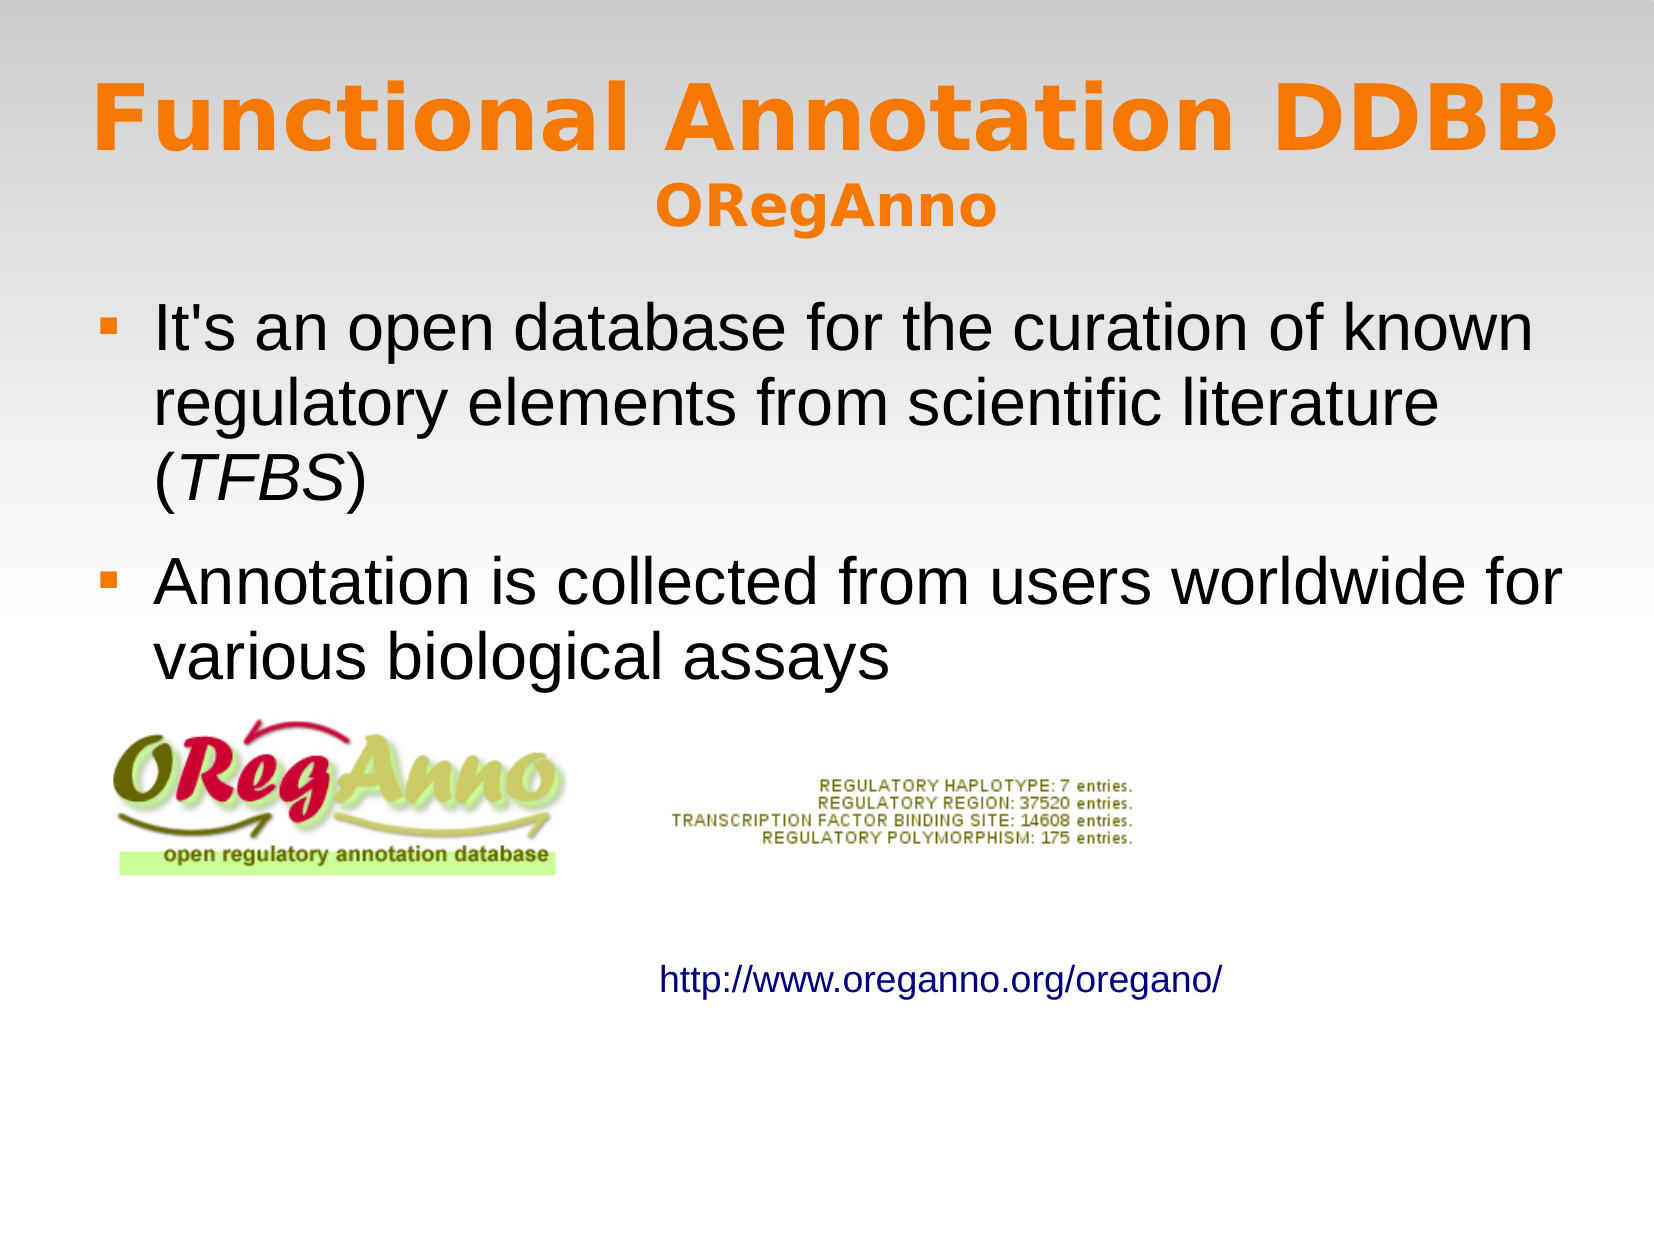

# Functional Annotation DDBB ORegAnno
It's an open database for the curation of known regulatory elements from scientific literature (TFBS)
Annotation is collected from users worldwide for various biological assays
http://www.oreganno.org/oregano/